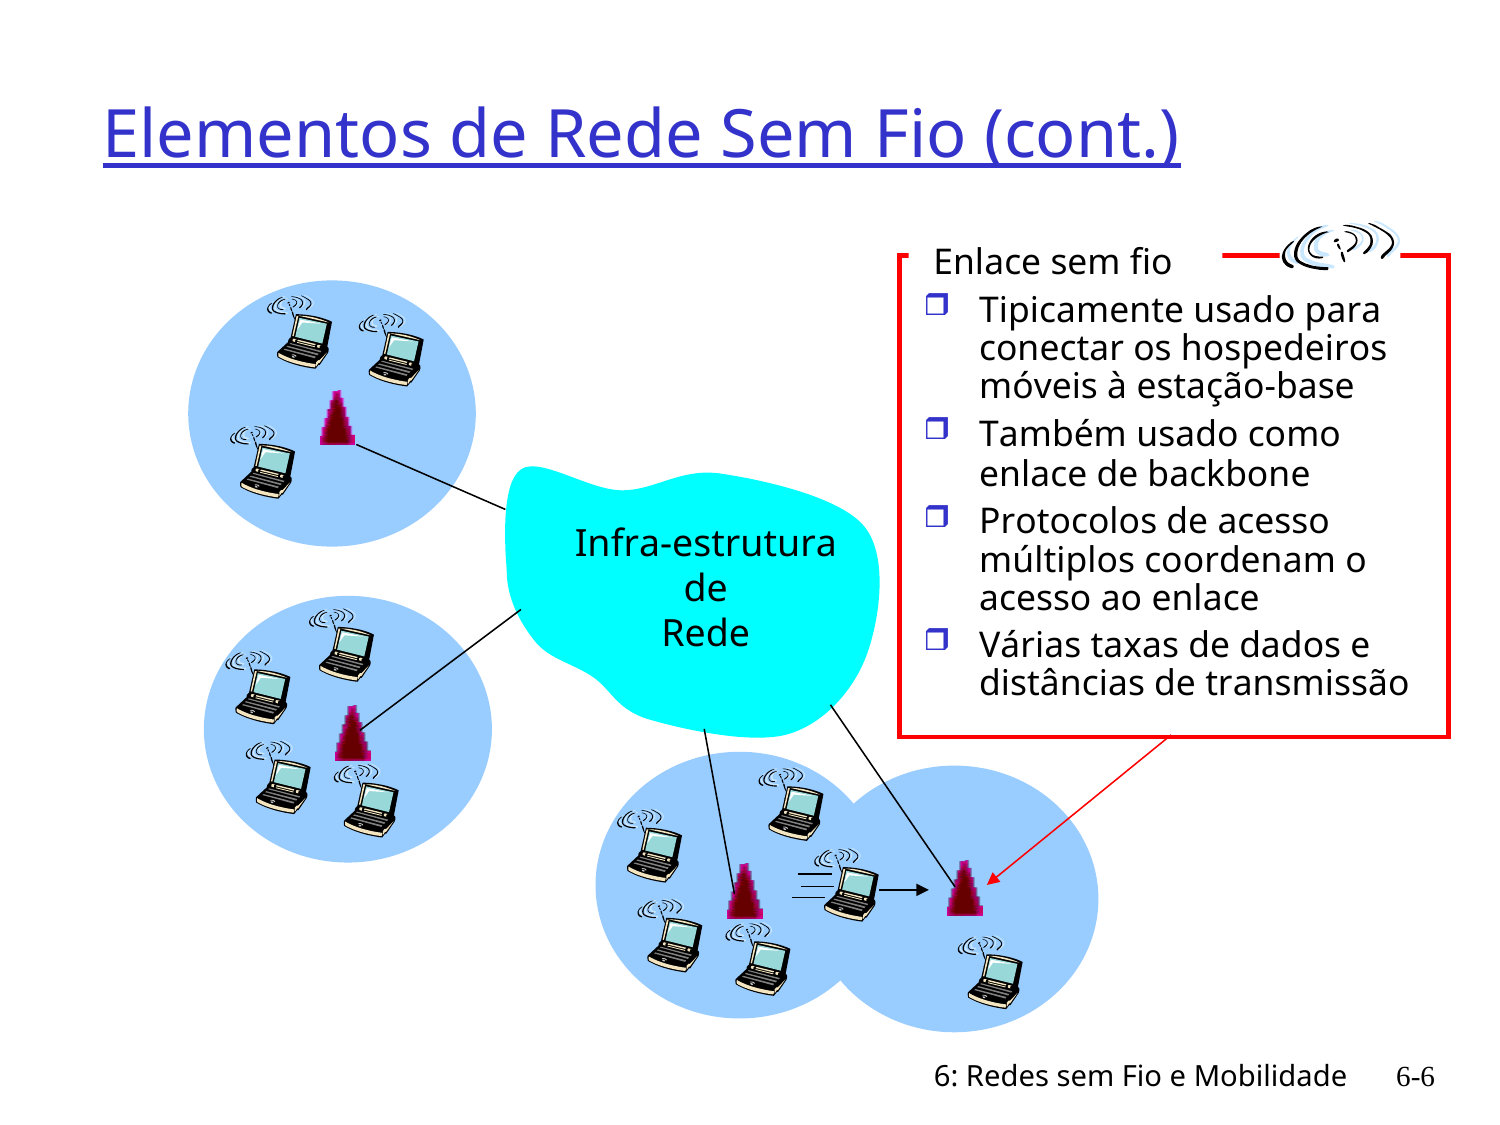

Elementos de Rede Sem Fio (cont.)
 Enlace sem fio
Tipicamente usado para conectar os hospedeiros móveis à estação-base
Também usado como enlace de backbone
Protocolos de acesso múltiplos coordenam o acesso ao enlace
Várias taxas de dados e distâncias de transmissão
Infra-estrutura
de
Rede
6: Redes sem Fio e Mobilidade